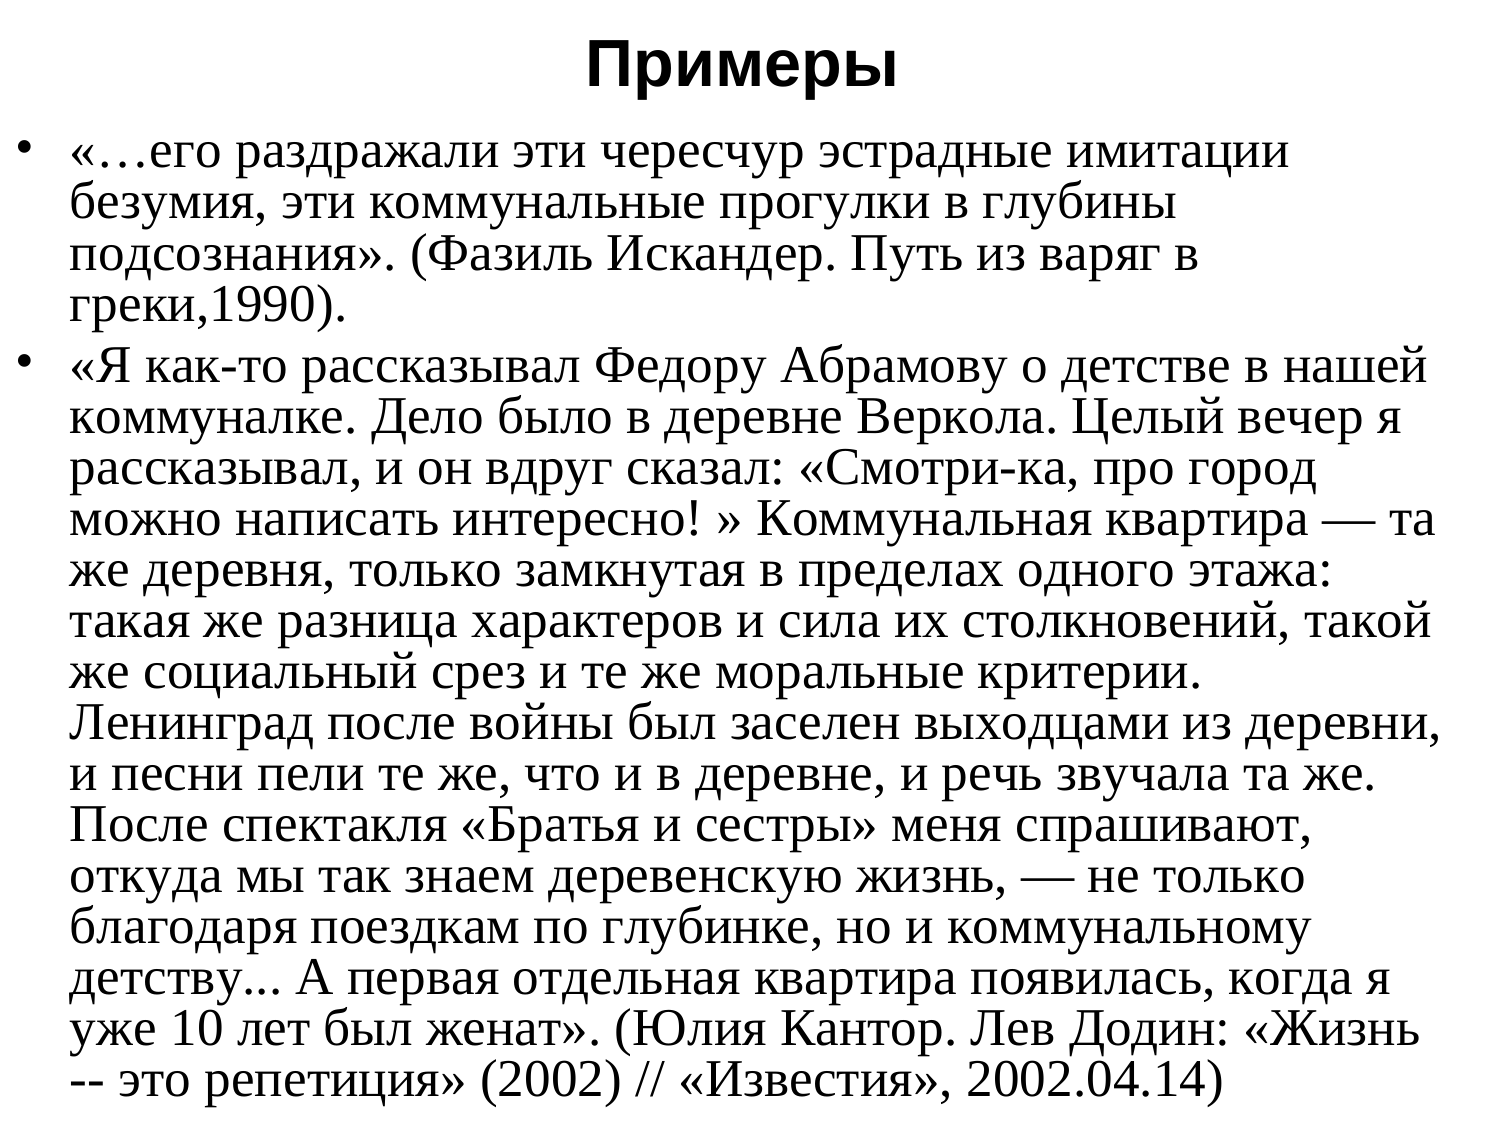

# Примеры
«…его раздражали эти чересчур эстрадные имитации безумия, эти коммунальные прогулки в глубины подсознания». (Фазиль Искандер. Путь из варяг в греки,1990).
«Я как-то рассказывал Федору Абрамову о детстве в нашей коммуналке. Дело было в деревне Веркола. Целый вечер я рассказывал, и он вдруг сказал: «Смотри-ка, про город можно написать интересно! » Коммунальная квартира ― та же деревня, только замкнутая в пределах одного этажа: такая же разница характеров и сила их столкновений, такой же социальный срез и те же моральные критерии. Ленинград после войны был заселен выходцами из деревни, и песни пели те же, что и в деревне, и речь звучала та же. После спектакля «Братья и сестры» меня спрашивают, откуда мы так знаем деревенскую жизнь, ― не только благодаря поездкам по глубинке, но и коммунальному детству... А первая отдельная квартира появилась, когда я уже 10 лет был женат». (Юлия Кантор. Лев Додин: «Жизнь -- это репетиция» (2002) // «Известия», 2002.04.14)